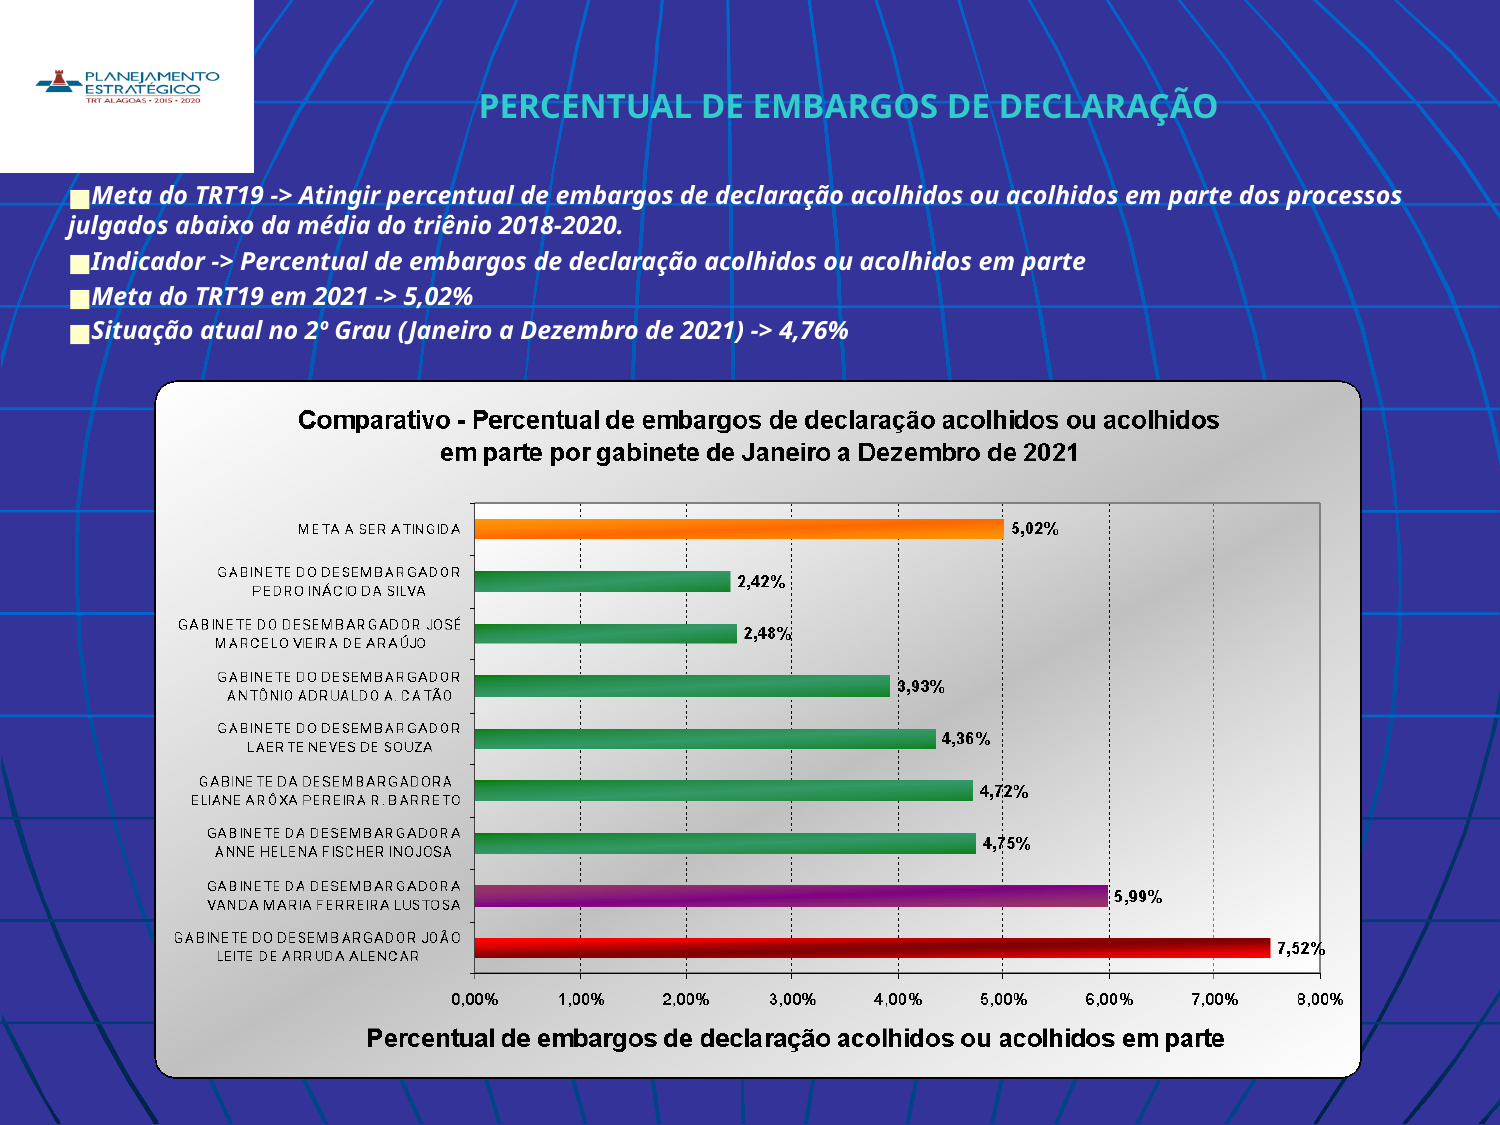

PERCENTUAL DE EMBARGOS DE DECLARAÇÃO
Meta do TRT19 -> Atingir percentual de embargos de declaração acolhidos ou acolhidos em parte dos processos julgados abaixo da média do triênio 2018-2020.
Indicador -> Percentual de embargos de declaração acolhidos ou acolhidos em parte
Meta do TRT19 em 2021 -> 5,02%
Situação atual no 2º Grau (Janeiro a Dezembro de 2021) -> 4,76%